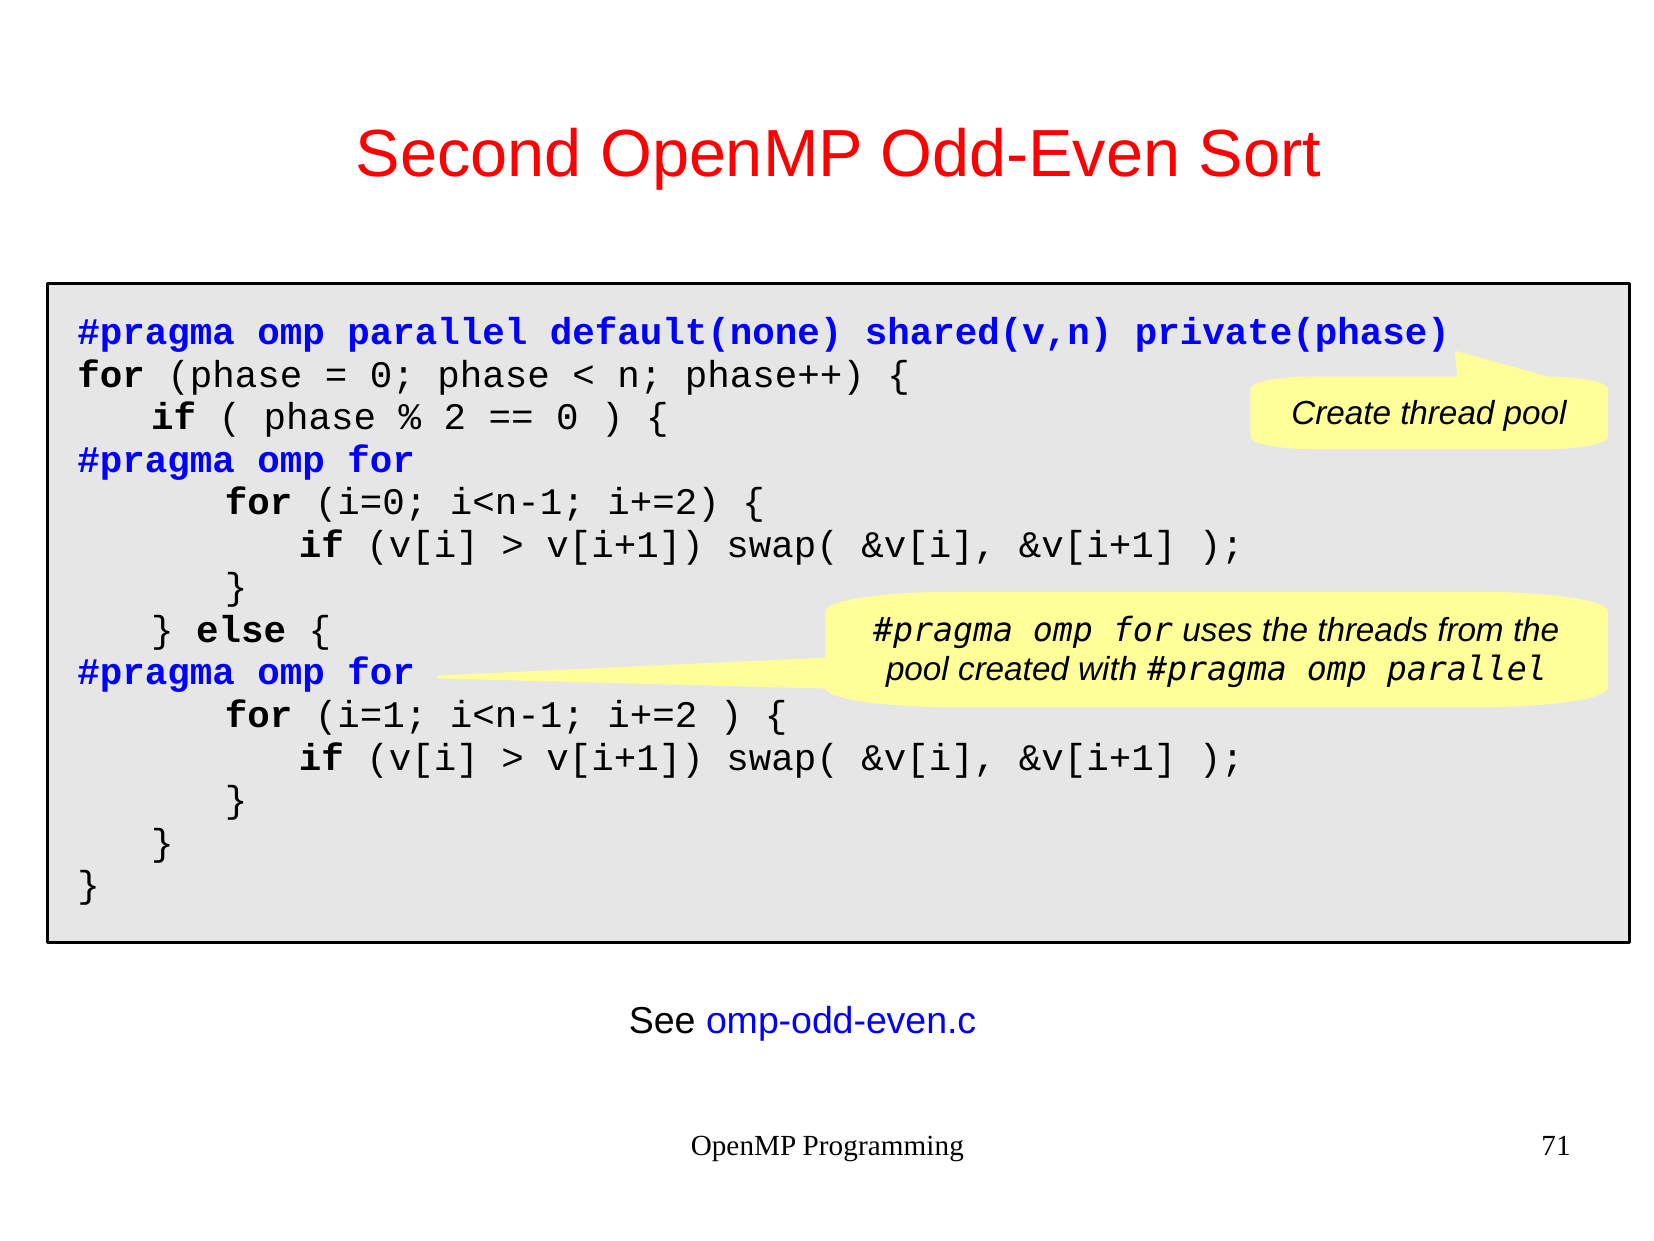

# Second OpenMP Odd-Even Sort
#pragma omp parallel default(none) shared(v,n) private(phase)
for (phase = 0; phase < n; phase++) {
	if ( phase % 2 == 0 ) {
#pragma omp for
		for (i=0; i<n-1; i+=2) {
			if (v[i] > v[i+1]) swap( &v[i], &v[i+1] );
		}
	} else {
#pragma omp for
		for (i=1; i<n-1; i+=2 ) {
			if (v[i] > v[i+1]) swap( &v[i], &v[i+1] );
		}
	}
}
Create thread pool
#pragma omp for uses the threads from the pool created with #pragma omp parallel
See omp-odd-even.c
OpenMP Programming
71